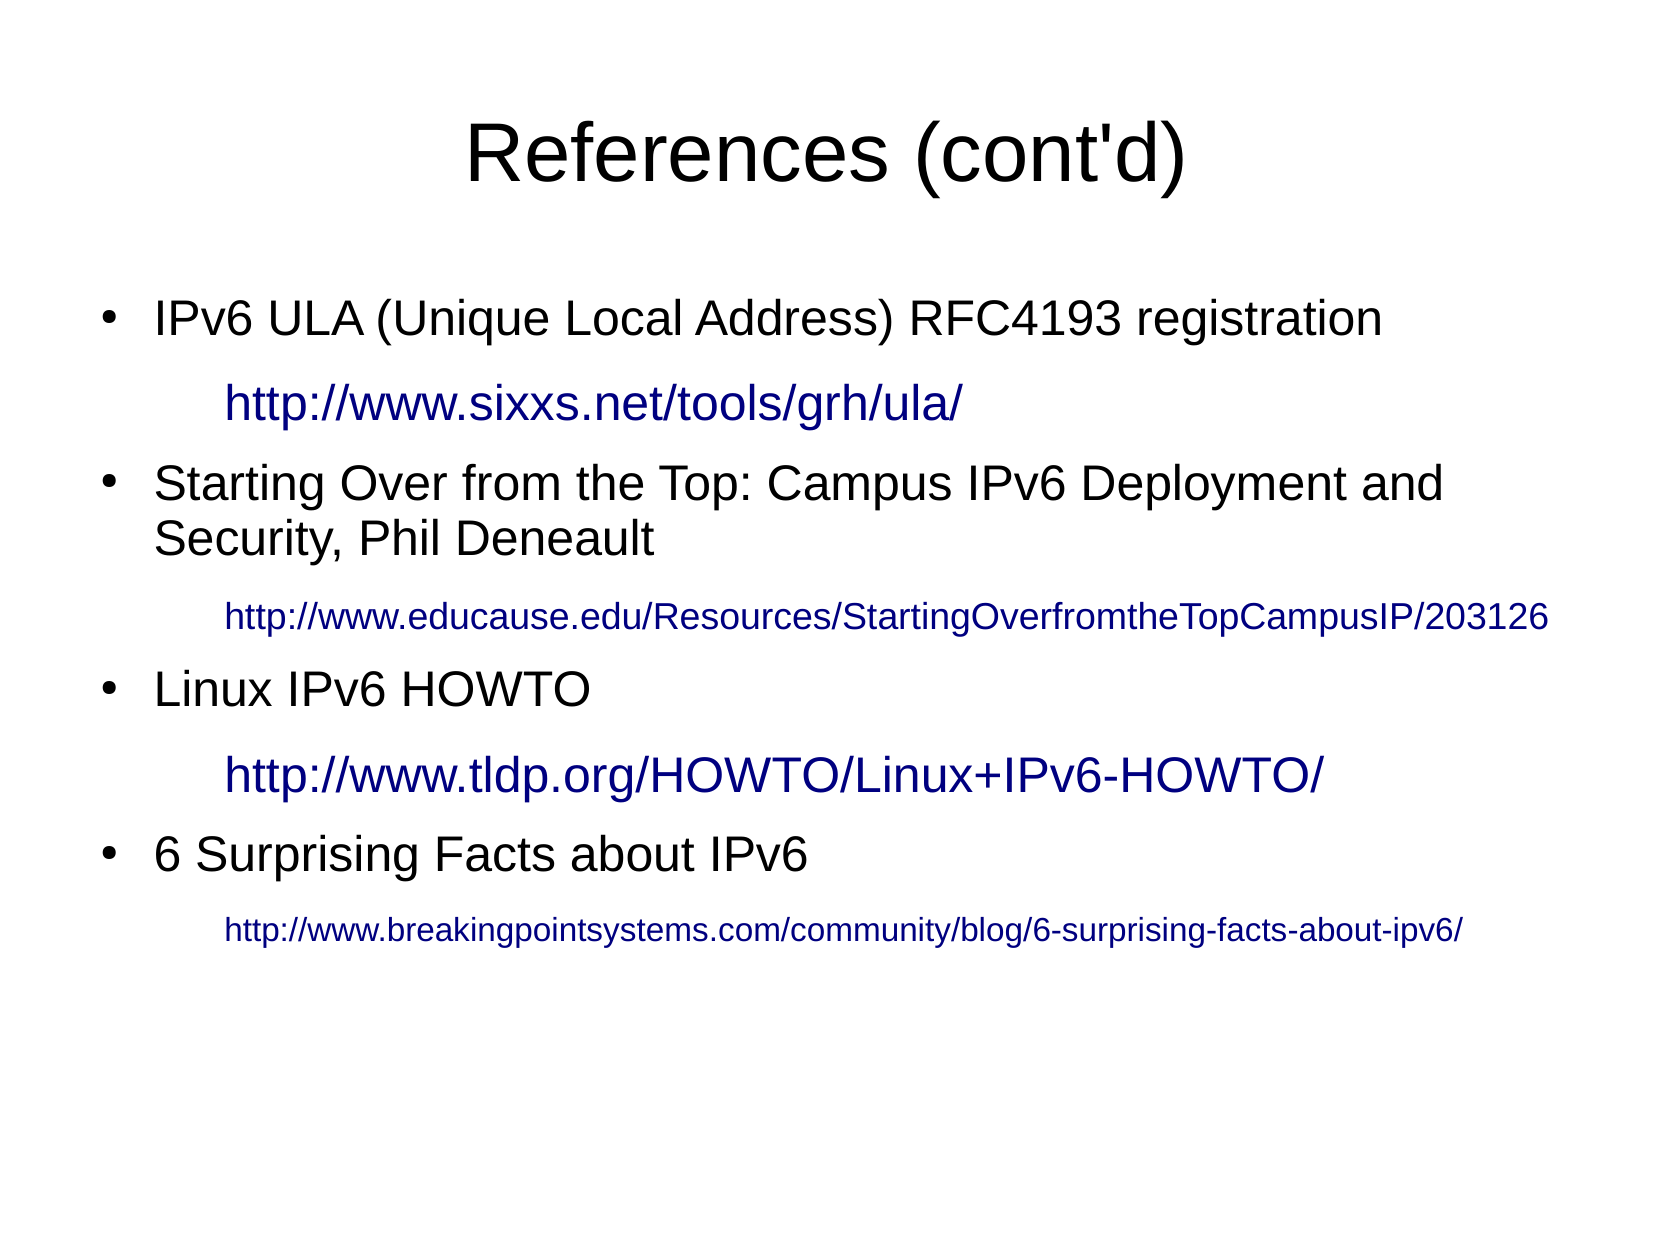

# References (cont'd)
IPv6 ULA (Unique Local Address) RFC4193 registration
http://www.sixxs.net/tools/grh/ula/
Starting Over from the Top: Campus IPv6 Deployment and Security, Phil Deneault
http://www.educause.edu/Resources/StartingOverfromtheTopCampusIP/203126
Linux IPv6 HOWTO
http://www.tldp.org/HOWTO/Linux+IPv6-HOWTO/
6 Surprising Facts about IPv6
http://www.breakingpointsystems.com/community/blog/6-surprising-facts-about-ipv6/